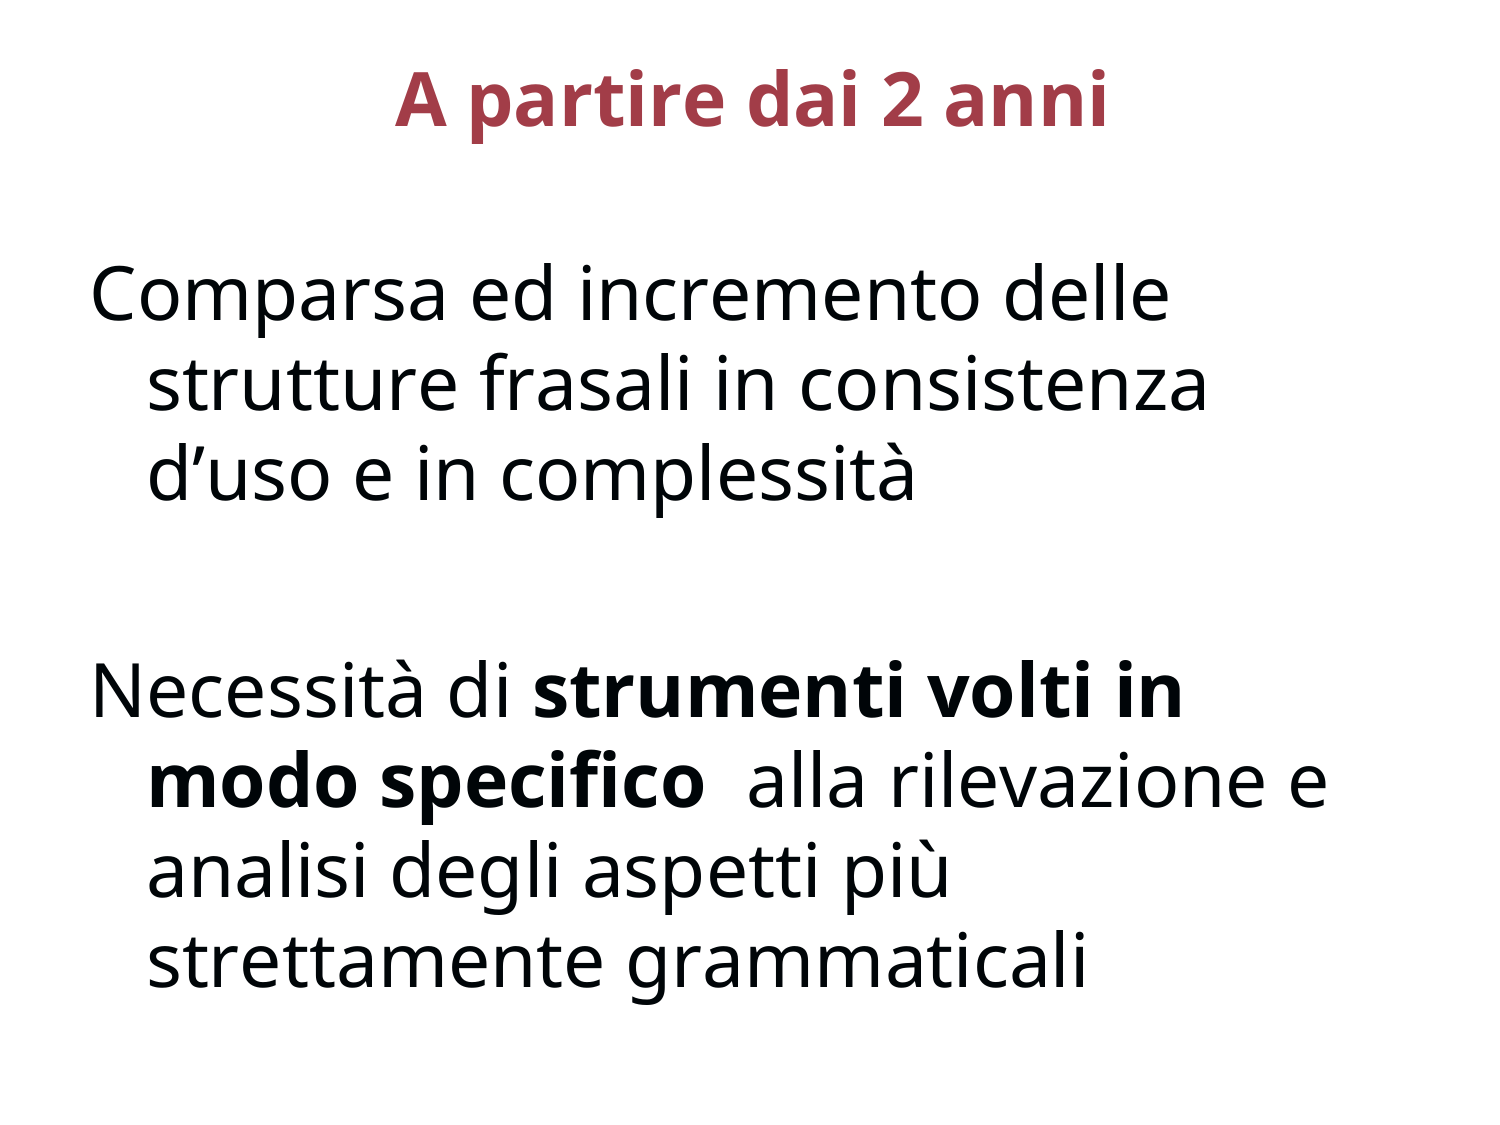

# A partire dai 2 anni
Comparsa ed incremento delle strutture frasali in consistenza d’uso e in complessità
Necessità di strumenti volti in modo specifico alla rilevazione e analisi degli aspetti più strettamente grammaticali